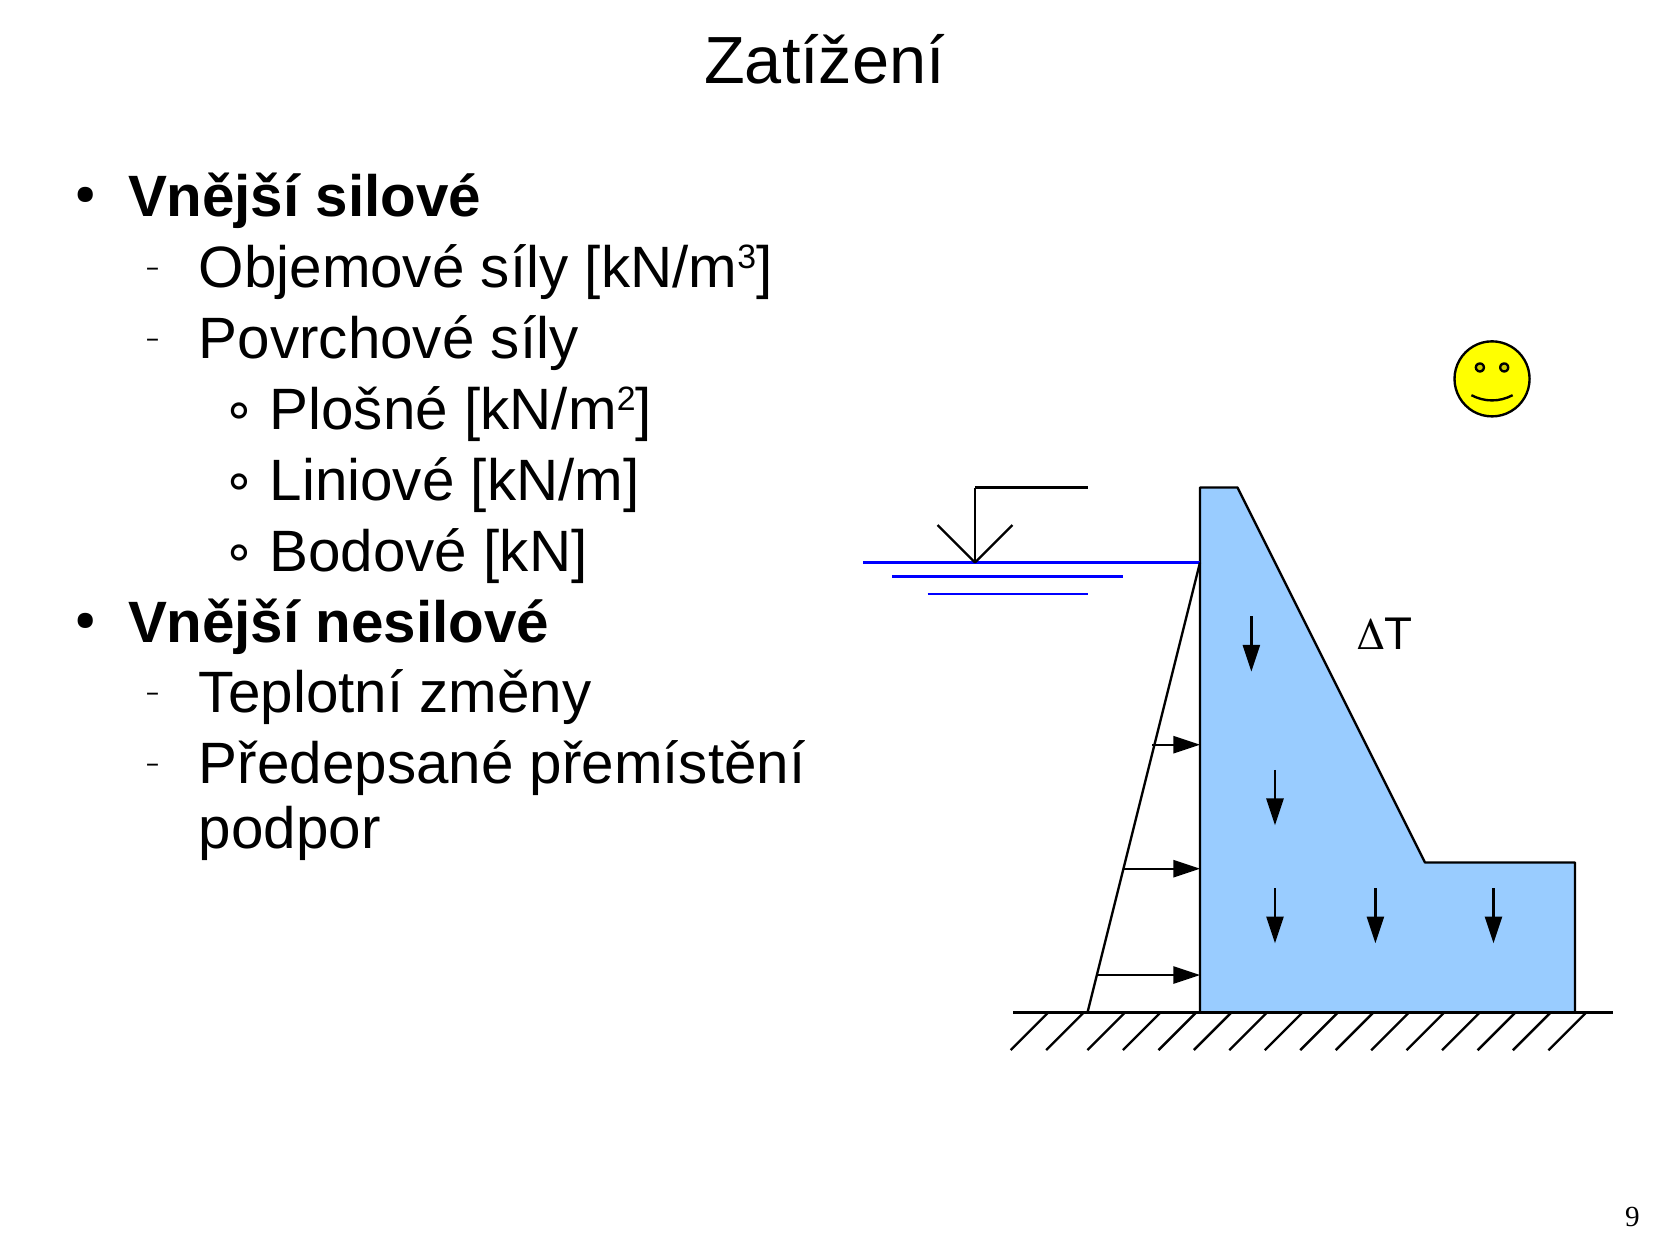

# Zatížení
Vnější silové
Objemové síly [kN/m3]
Povrchové síly
Plošné [kN/m2]
Liniové [kN/m]
Bodové [kN]
Vnější nesilové
Teplotní změny
Předepsané přemístění podpor
DT
9